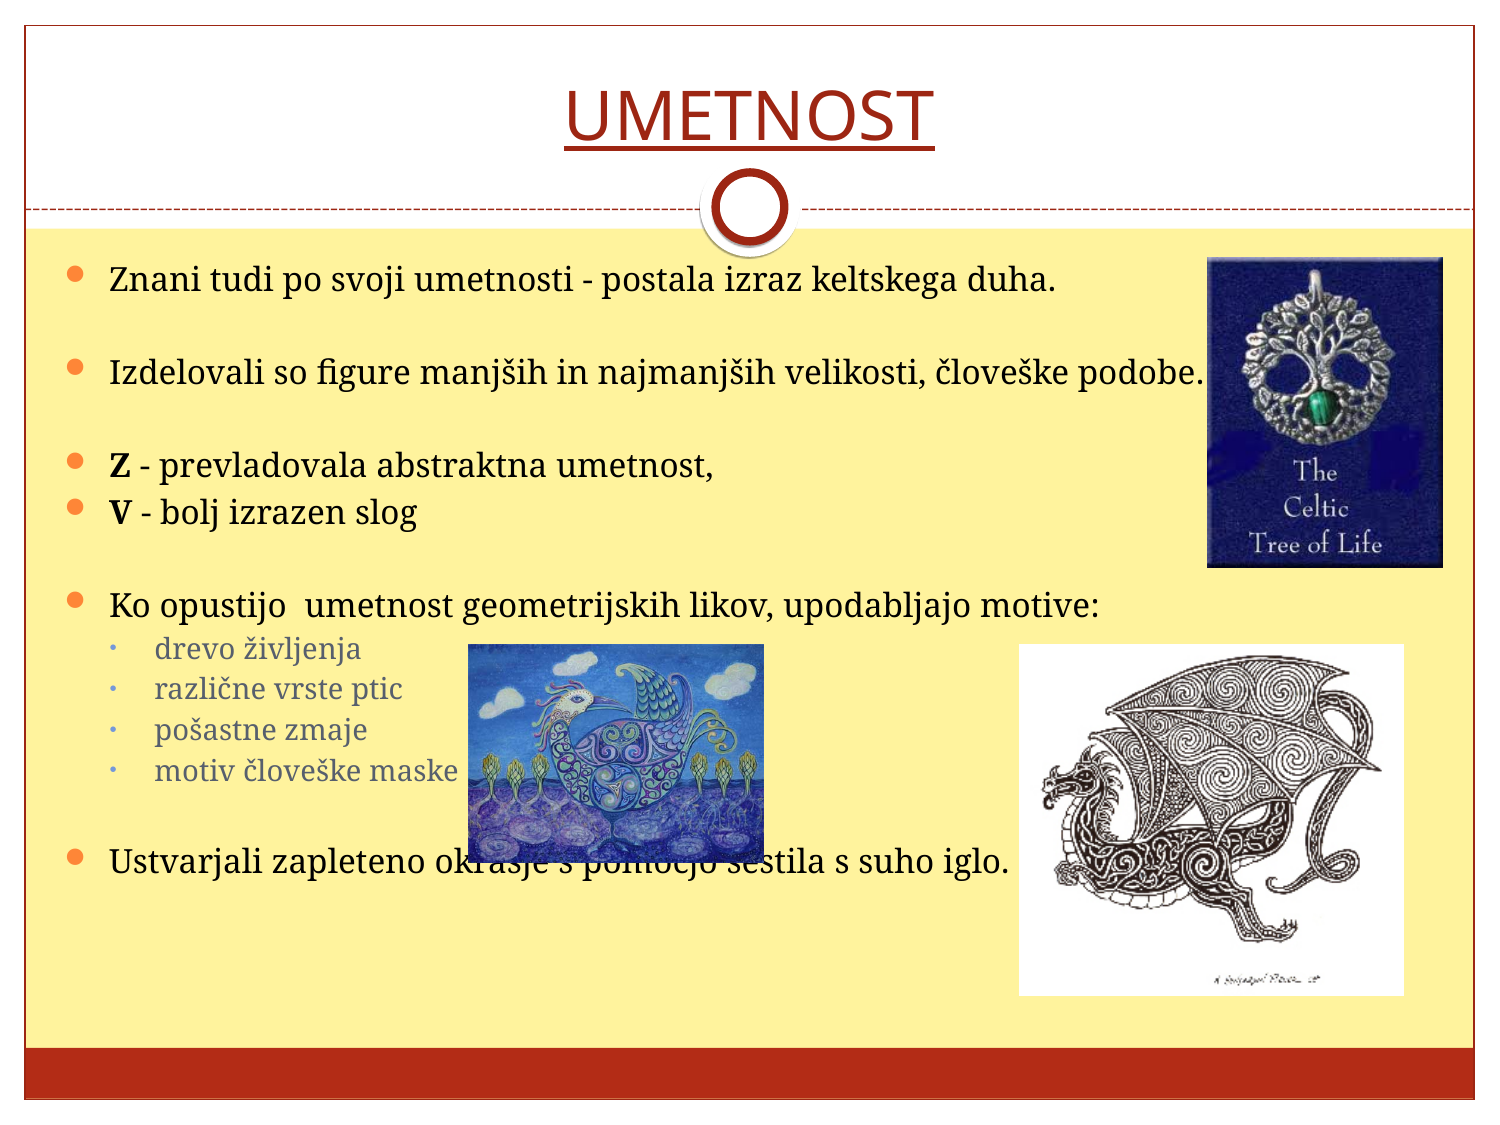

# UMETNOST
Znani tudi po svoji umetnosti - postala izraz keltskega duha.
Izdelovali so figure manjših in najmanjših velikosti, človeške podobe…
Z - prevladovala abstraktna umetnost,
V - bolj izrazen slog
Ko opustijo umetnost geometrijskih likov, upodabljajo motive:
drevo življenja
različne vrste ptic
pošastne zmaje
motiv človeške maske
Ustvarjali zapleteno okrasje s pomočjo šestila s suho iglo.